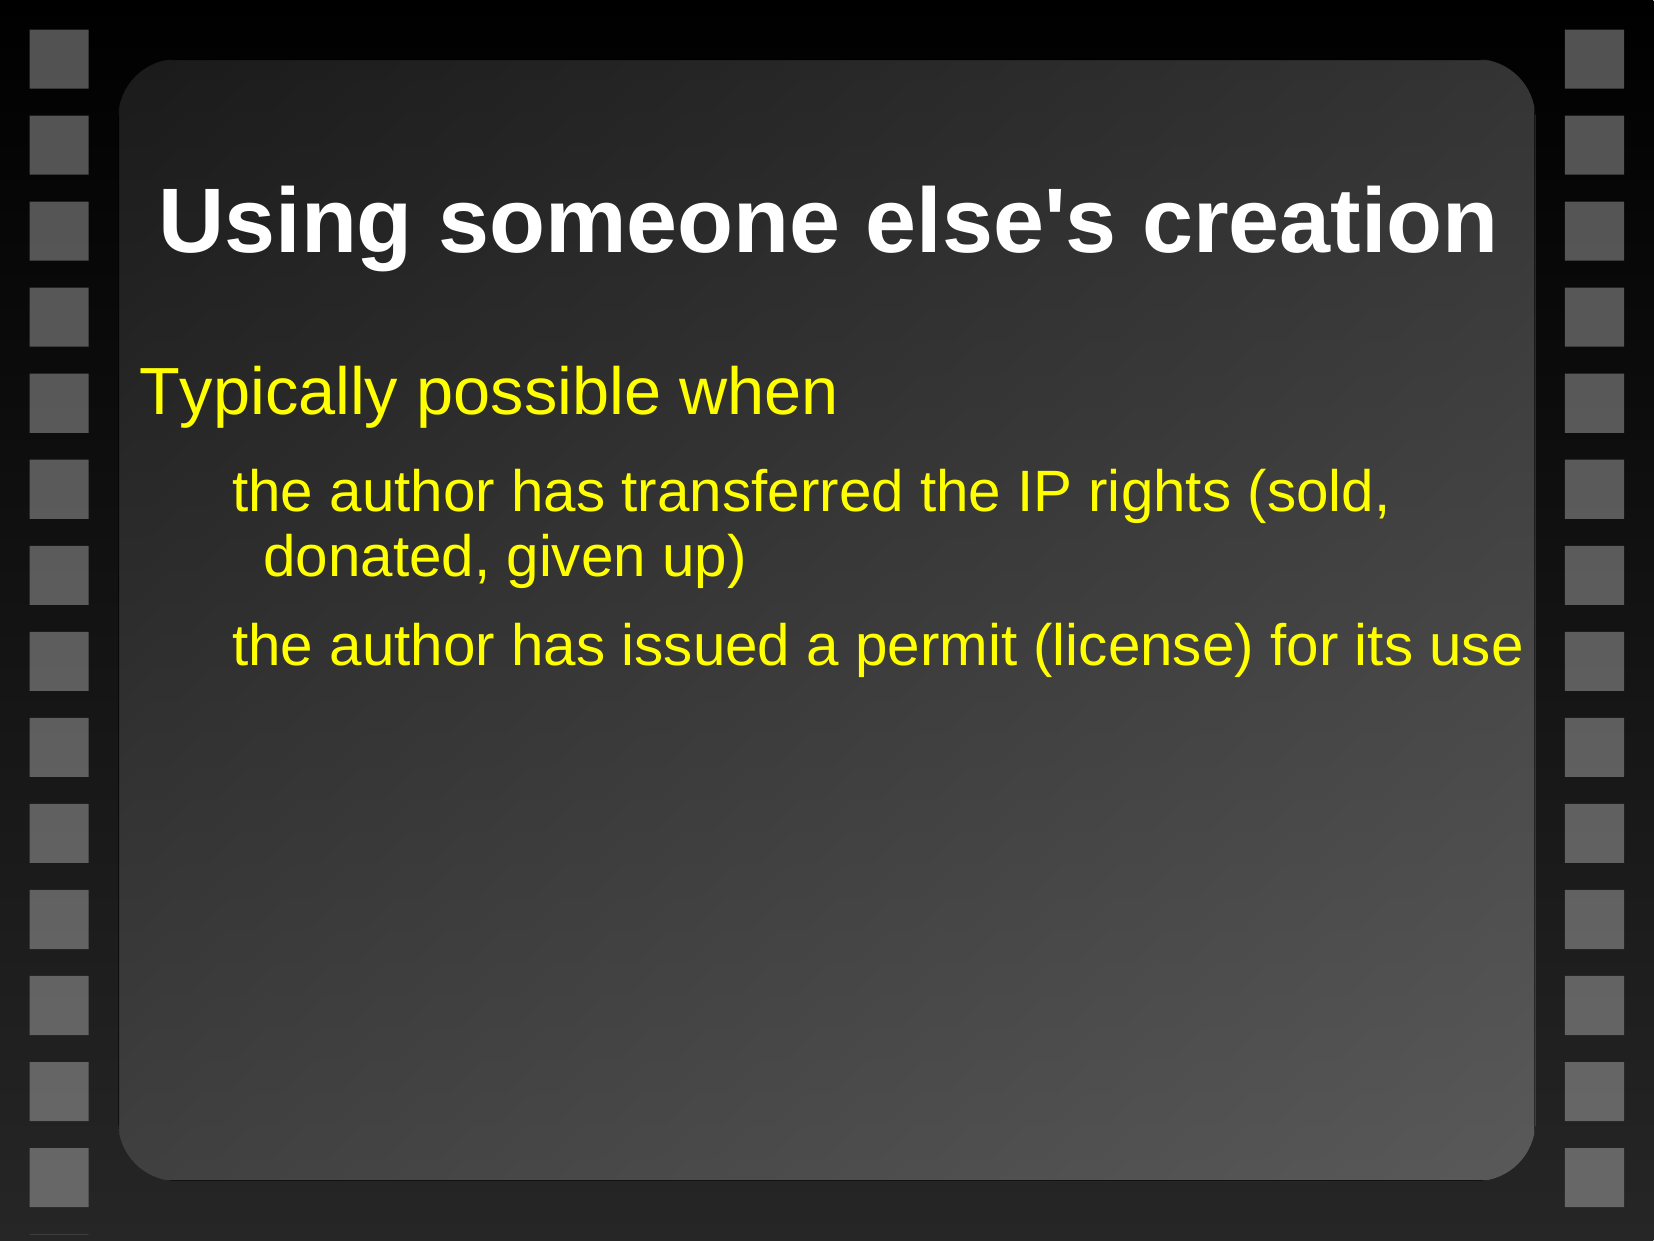

# Using someone else's creation
Typically possible when
 the author has transferred the IP rights (sold, donated, given up)
 the author has issued a permit (license) for its use